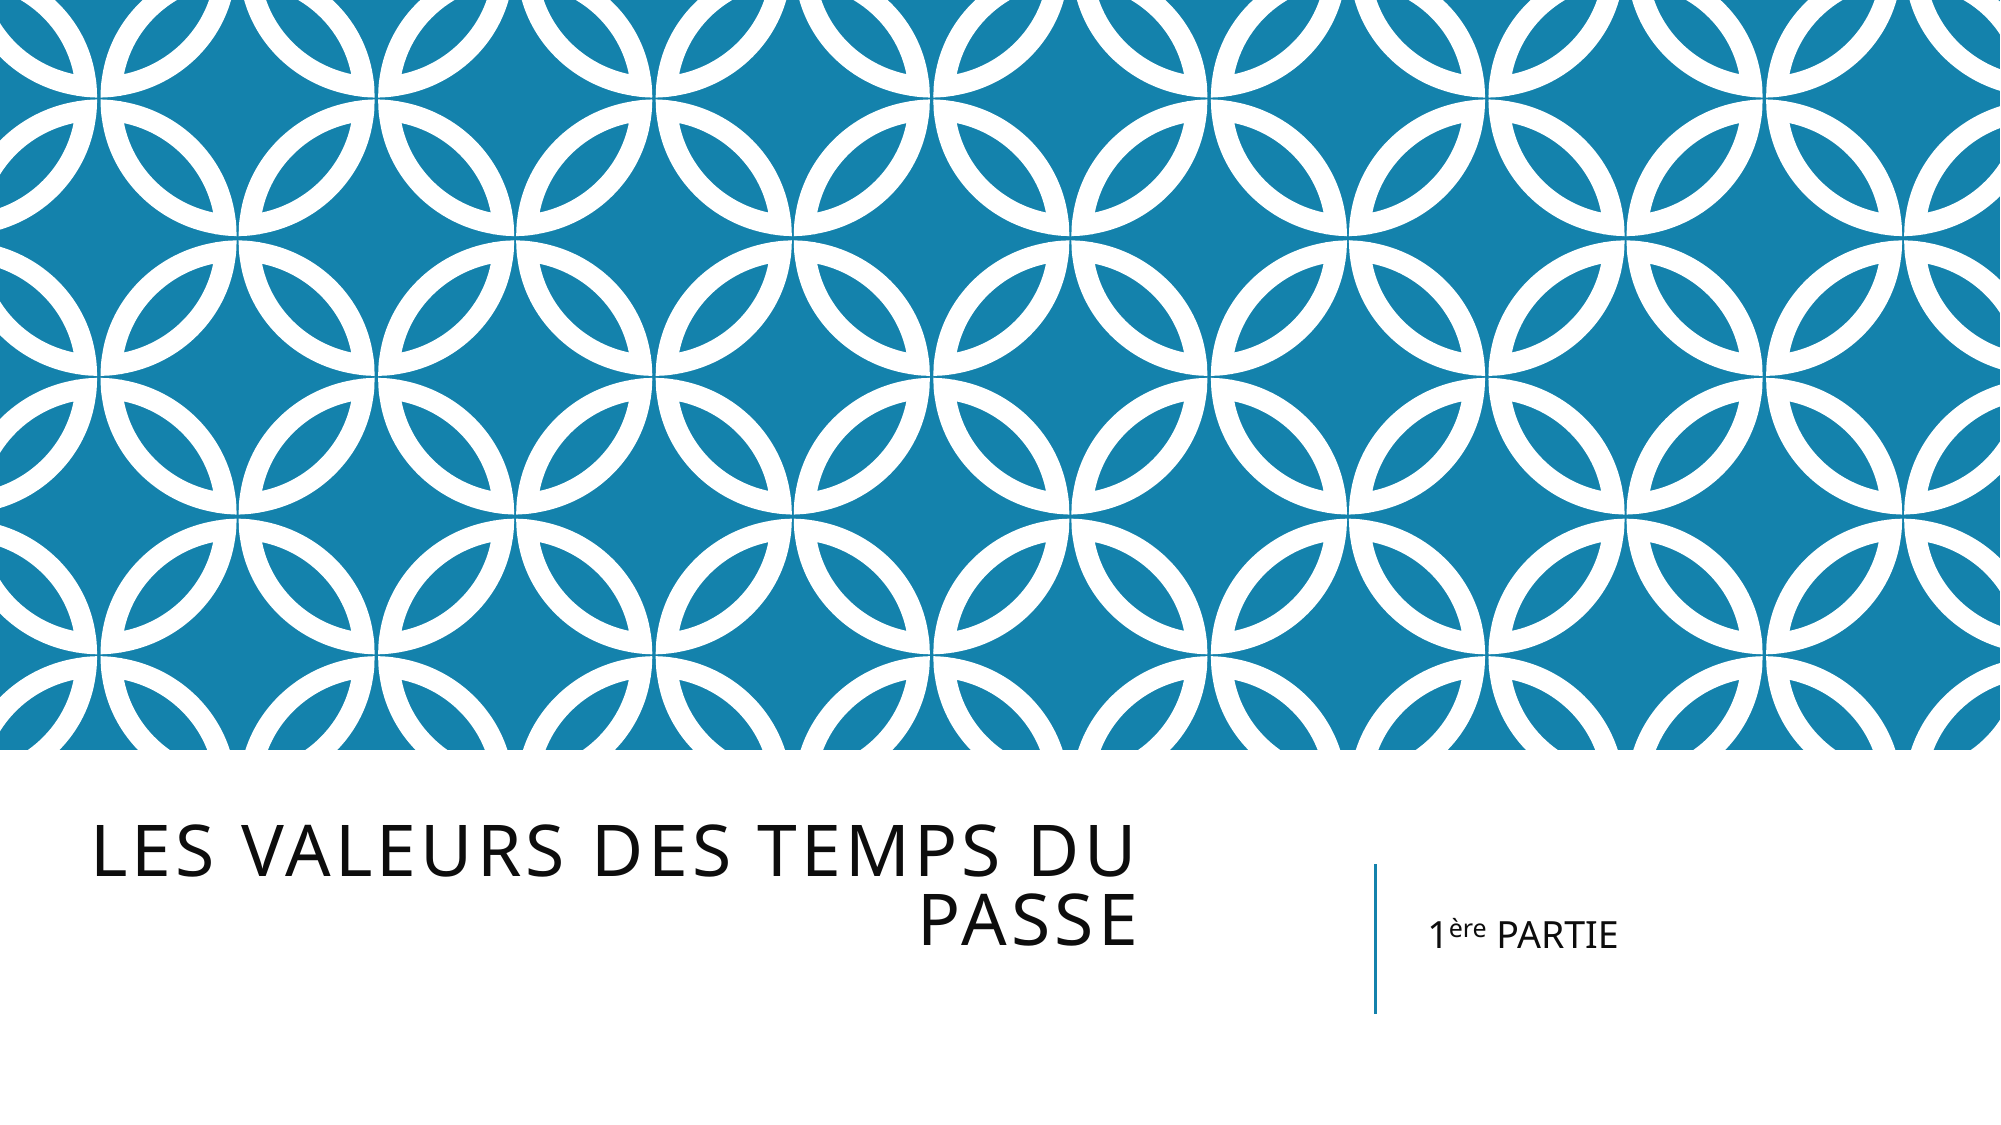

# LES VALEURS DES TEMPS DU PASSE
1ère PARTIE